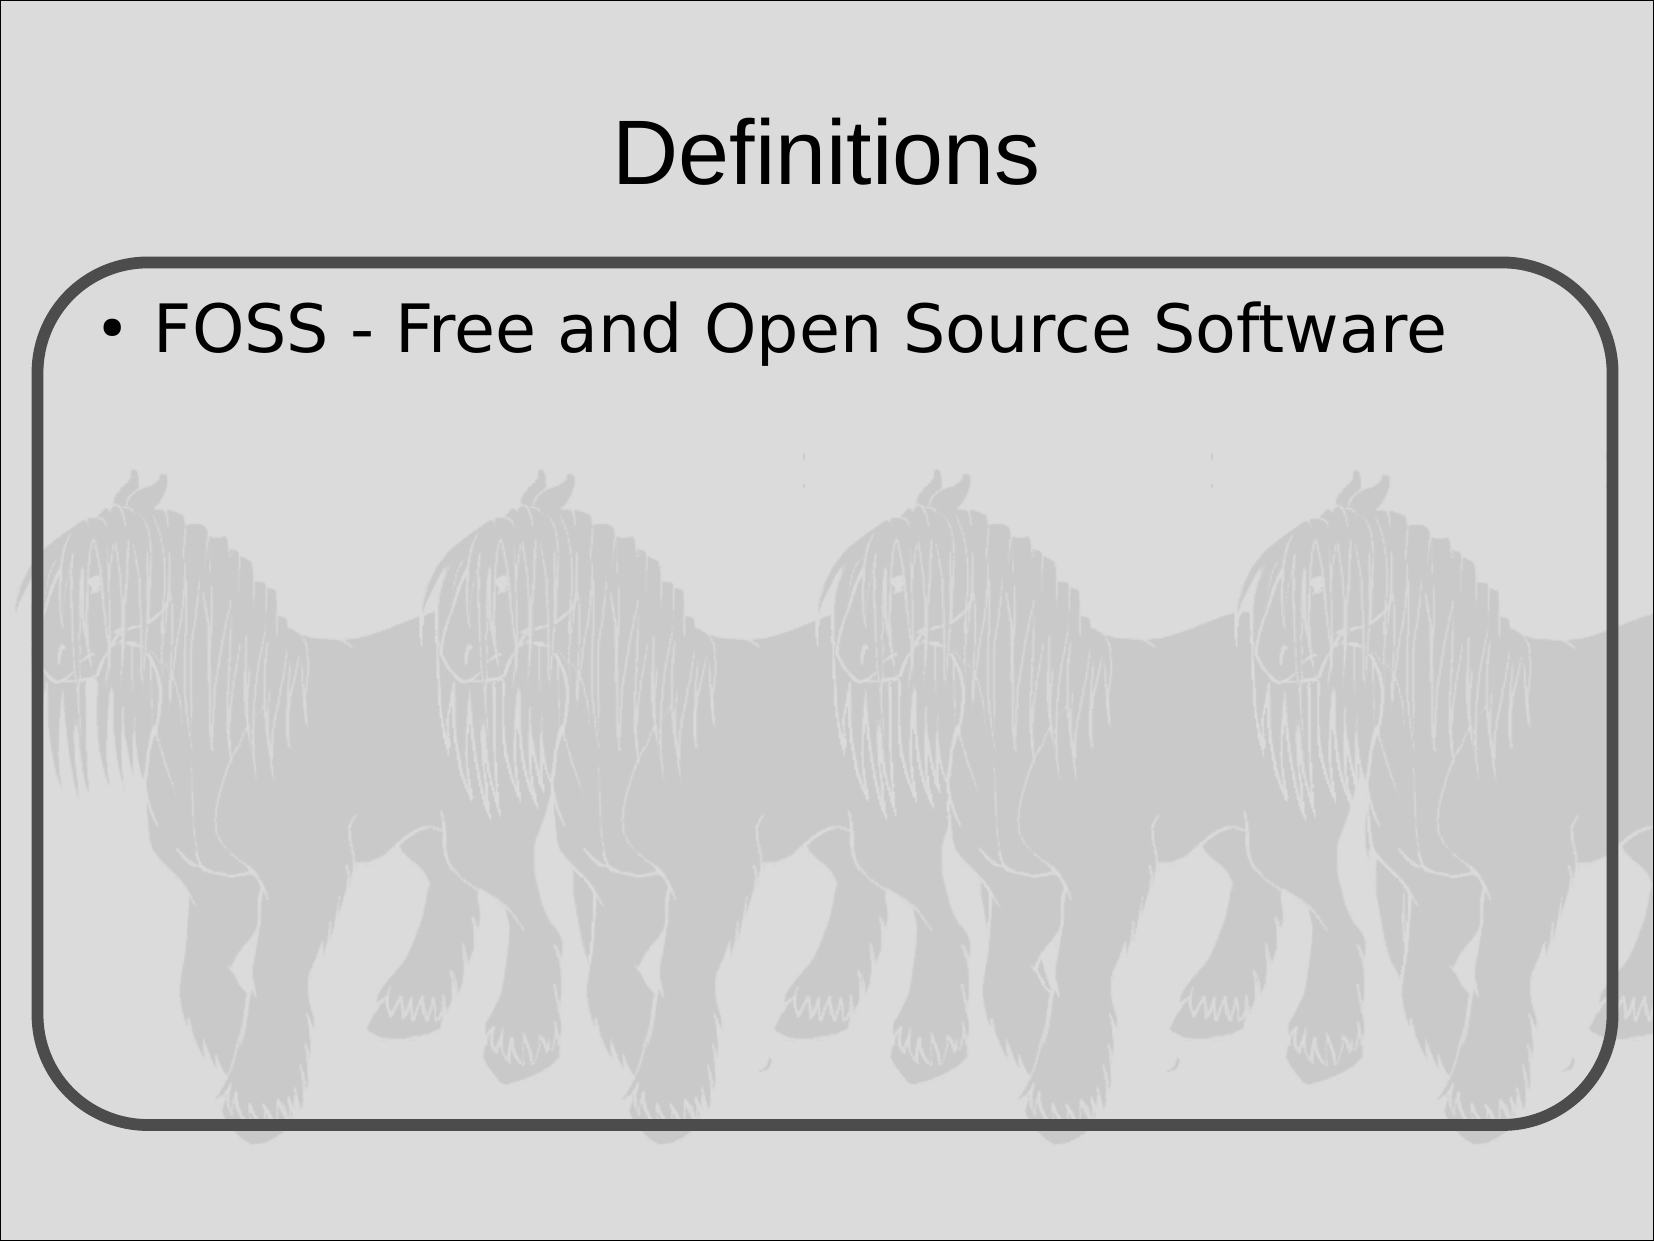

# Definitions
FOSS - Free and Open Source Software